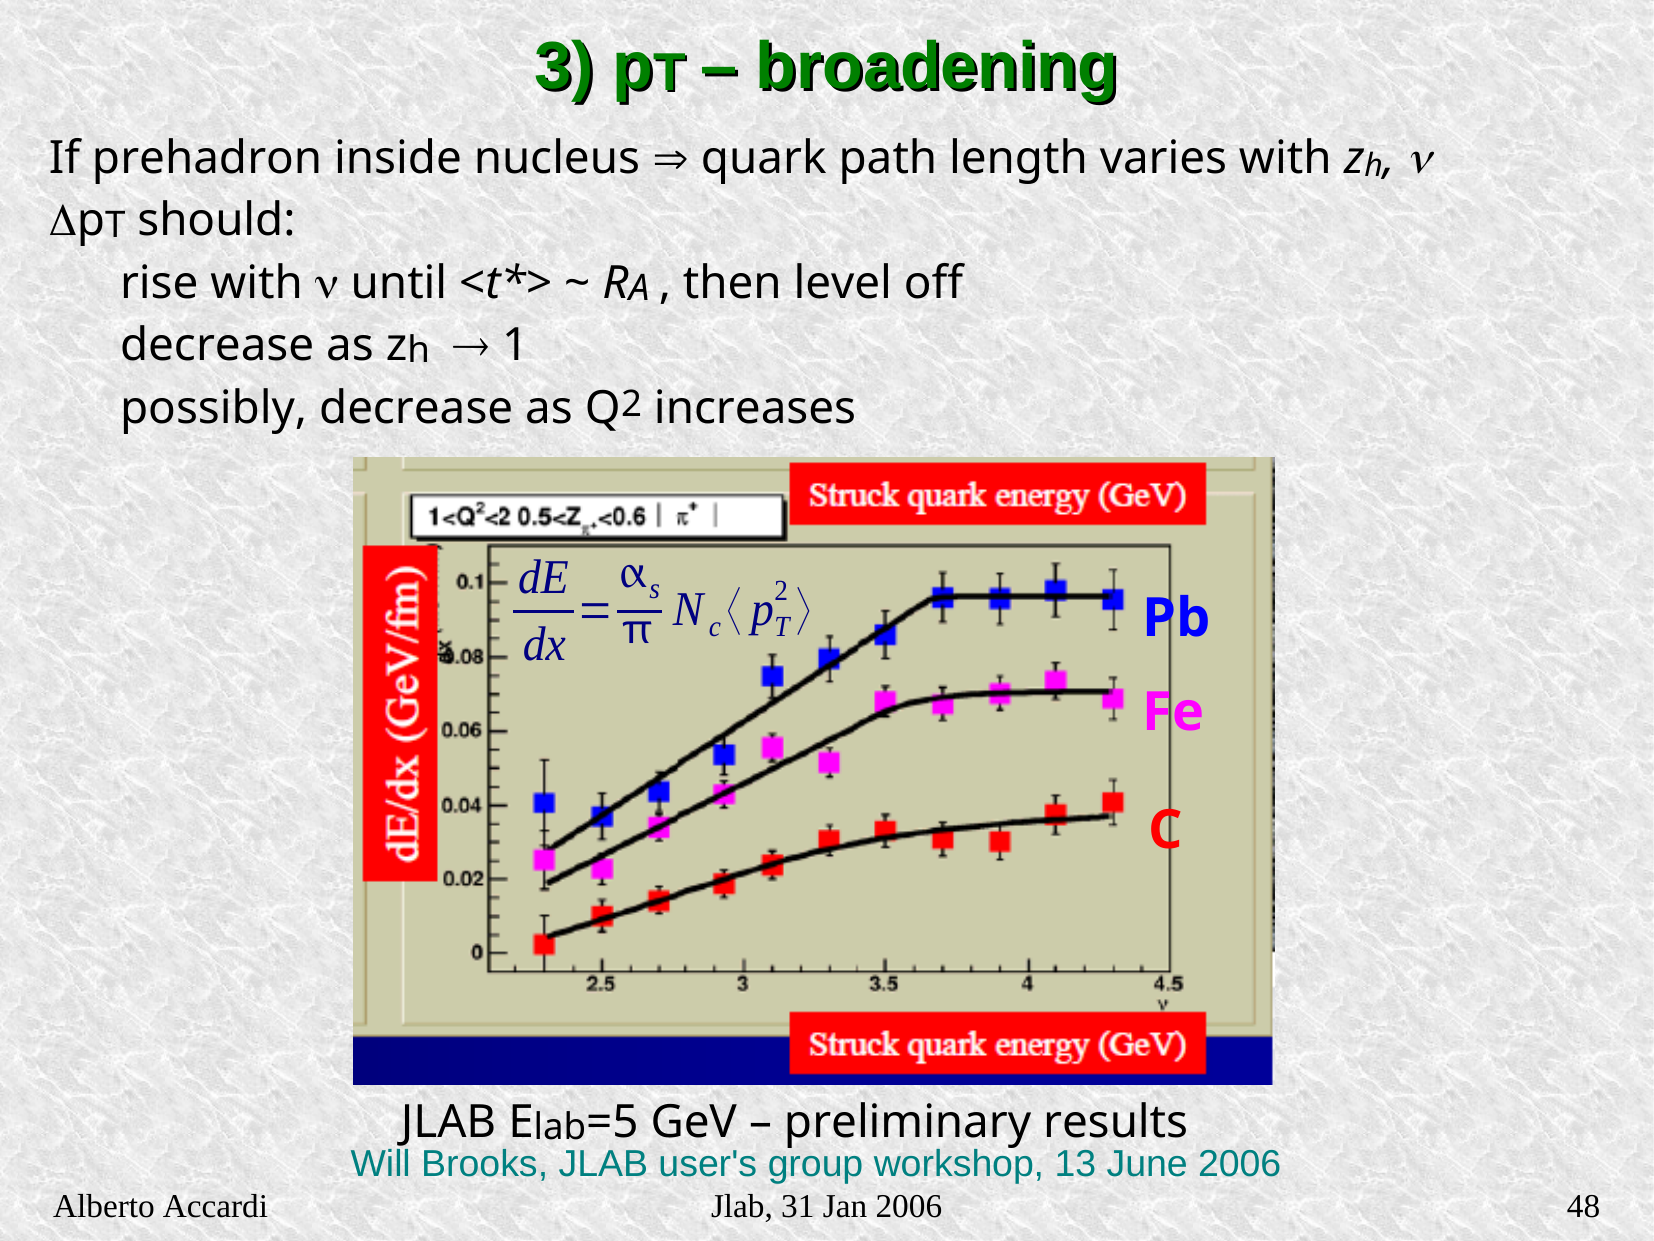

3) pT – broadening
If prehadron inside nucleus  quark path length varies with zh, n
DpT should:
 rise with n until <t*> ~ RA , then level off
 decrease as zh  1
 possibly, decrease as Q2 increases
Pb
Fe
C
JLAB Elab=5 GeV – preliminary results
Will Brooks, JLAB user's group workshop, 13 June 2006
Alberto Accardi
Padova U.
48